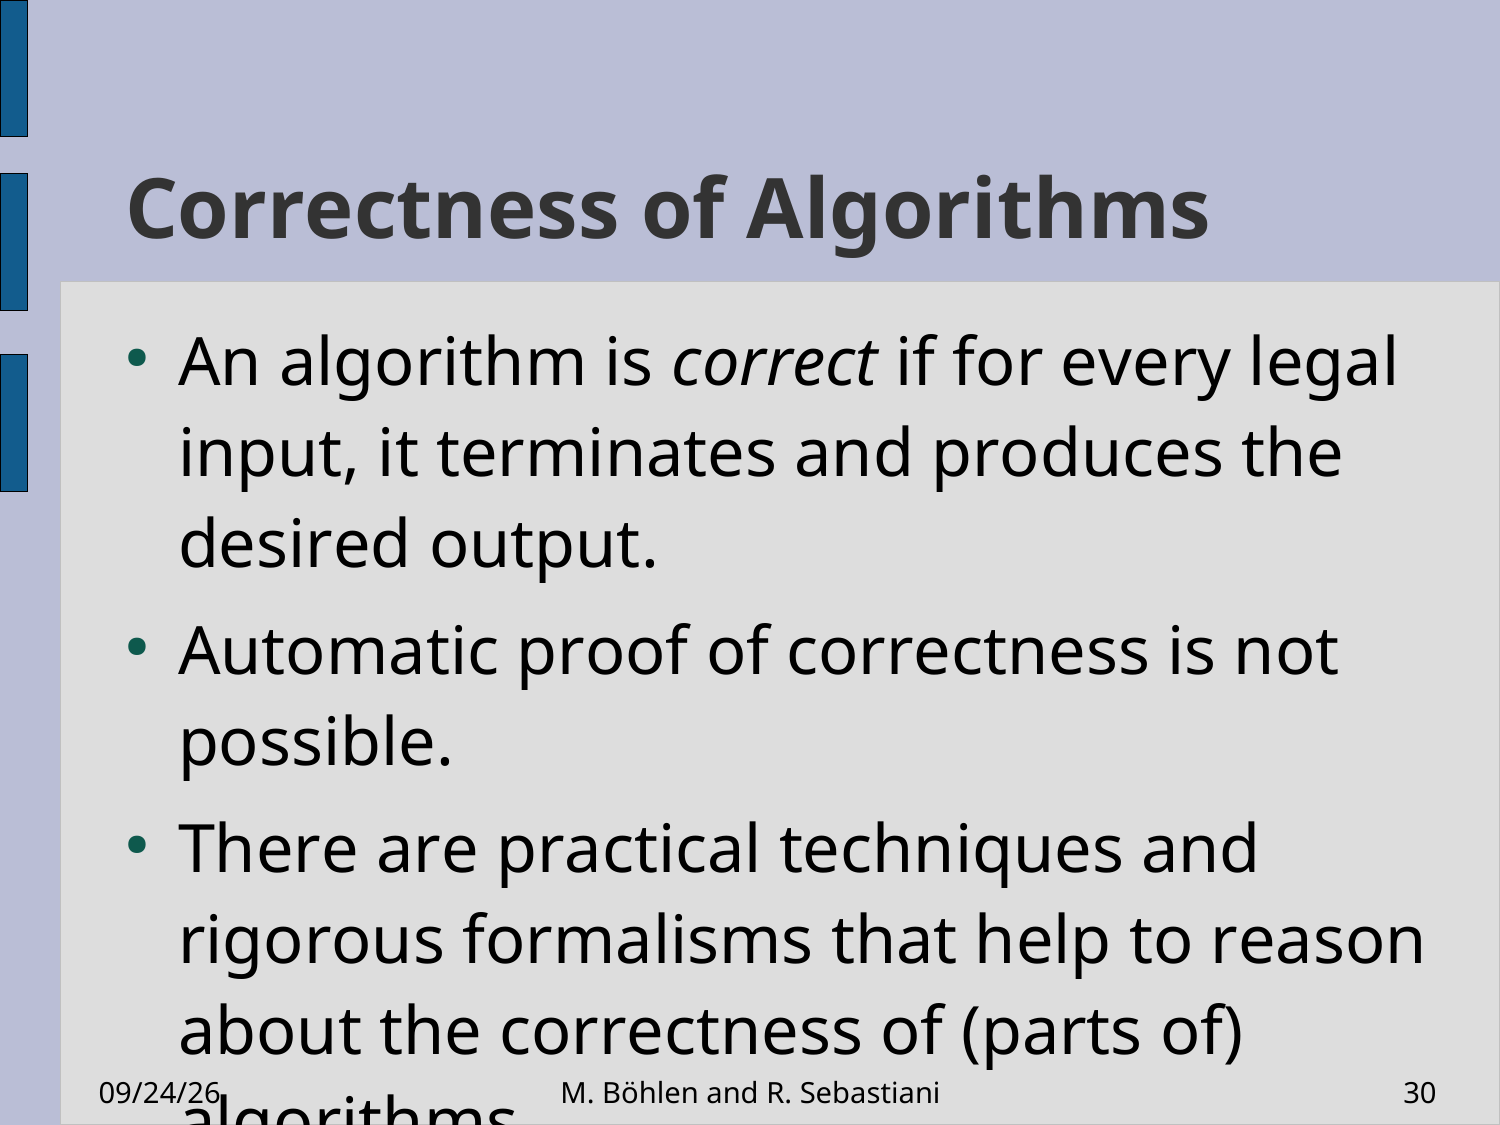

# Correctness of Algorithms
An algorithm is correct if for every legal input, it terminates and produces the desired output.
Automatic proof of correctness is not possible.
There are practical techniques and rigorous formalisms that help to reason about the correctness of (parts of) algorithms.
M. Böhlen and R. Sebastiani
30